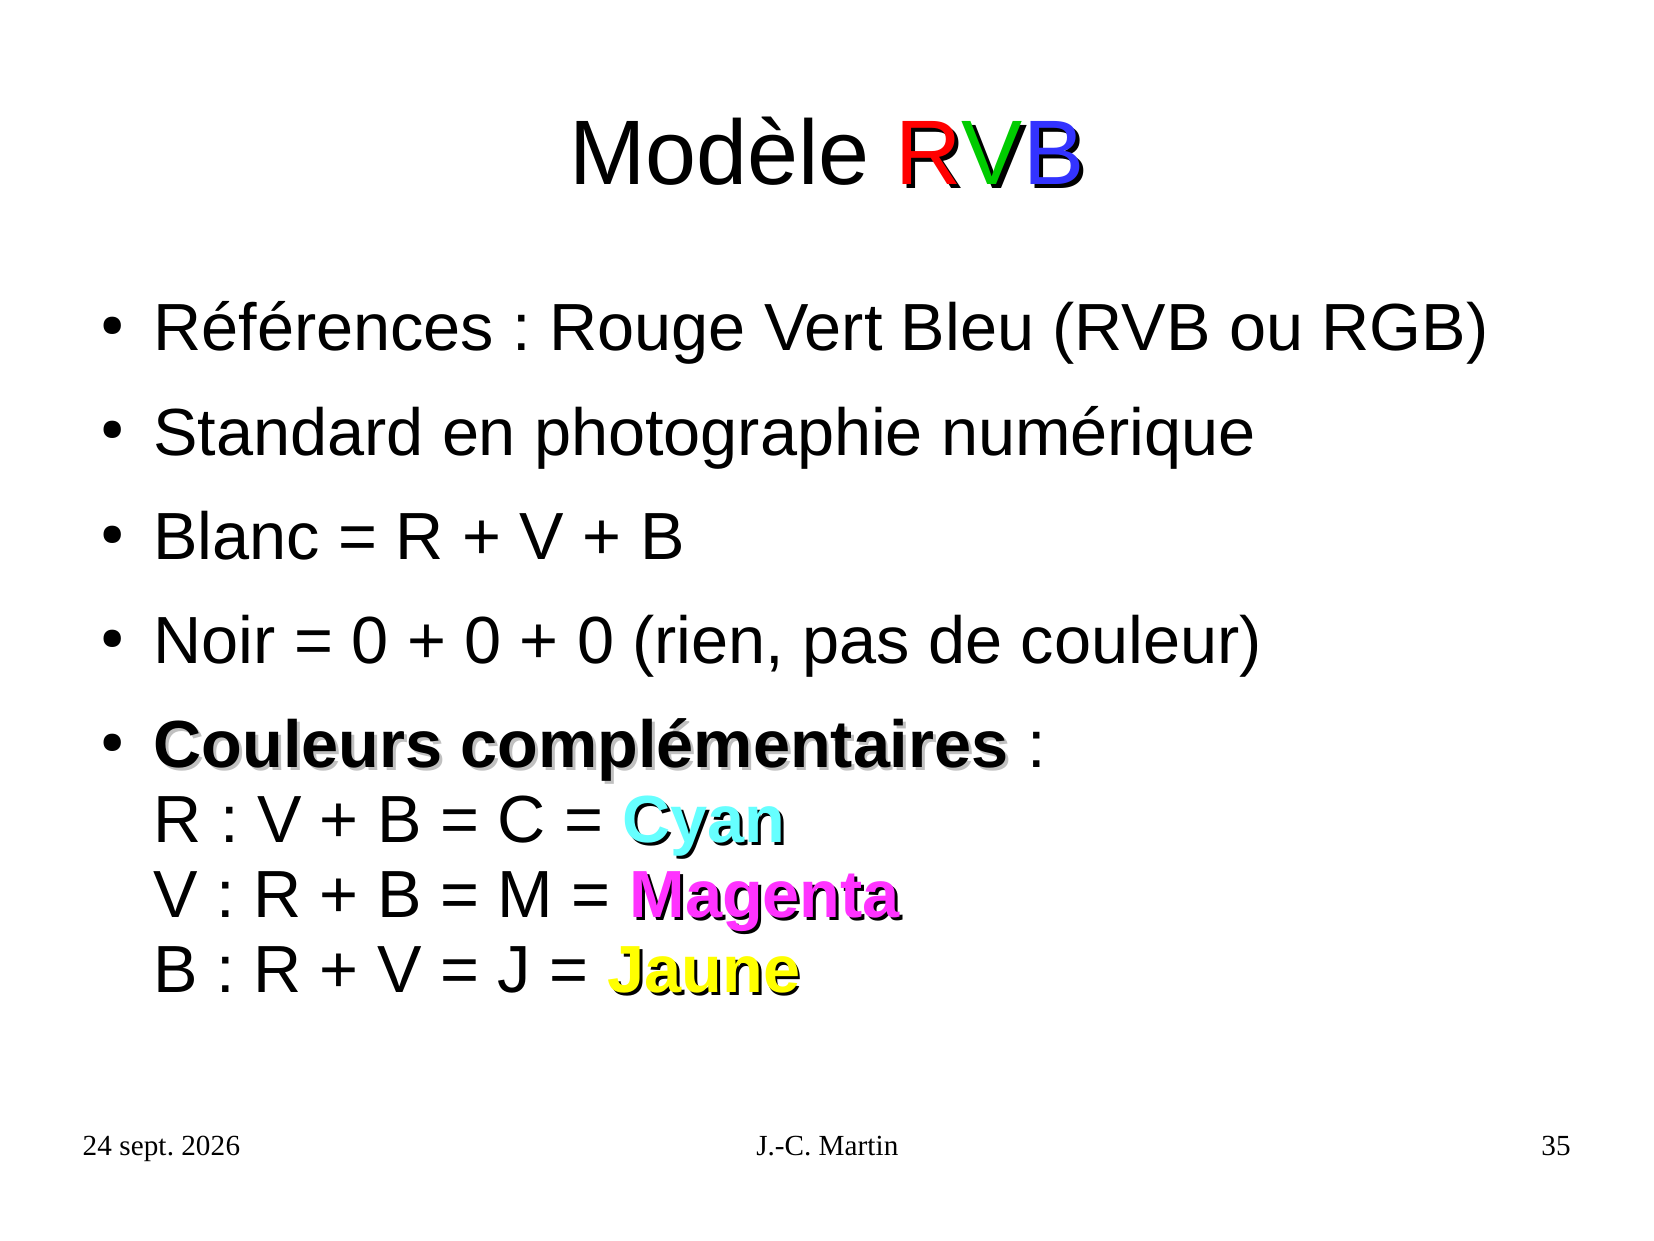

# Modèle RVB
Références : Rouge Vert Bleu (RVB ou RGB)
Standard en photographie numérique
Blanc = R + V + B
Noir = 0 + 0 + 0 (rien, pas de couleur)
Couleurs complémentaires :
R : V + B = C = Cyan
V : R + B = M = Magenta
B : R + V = J = Jaune
J.-C. Martin
35